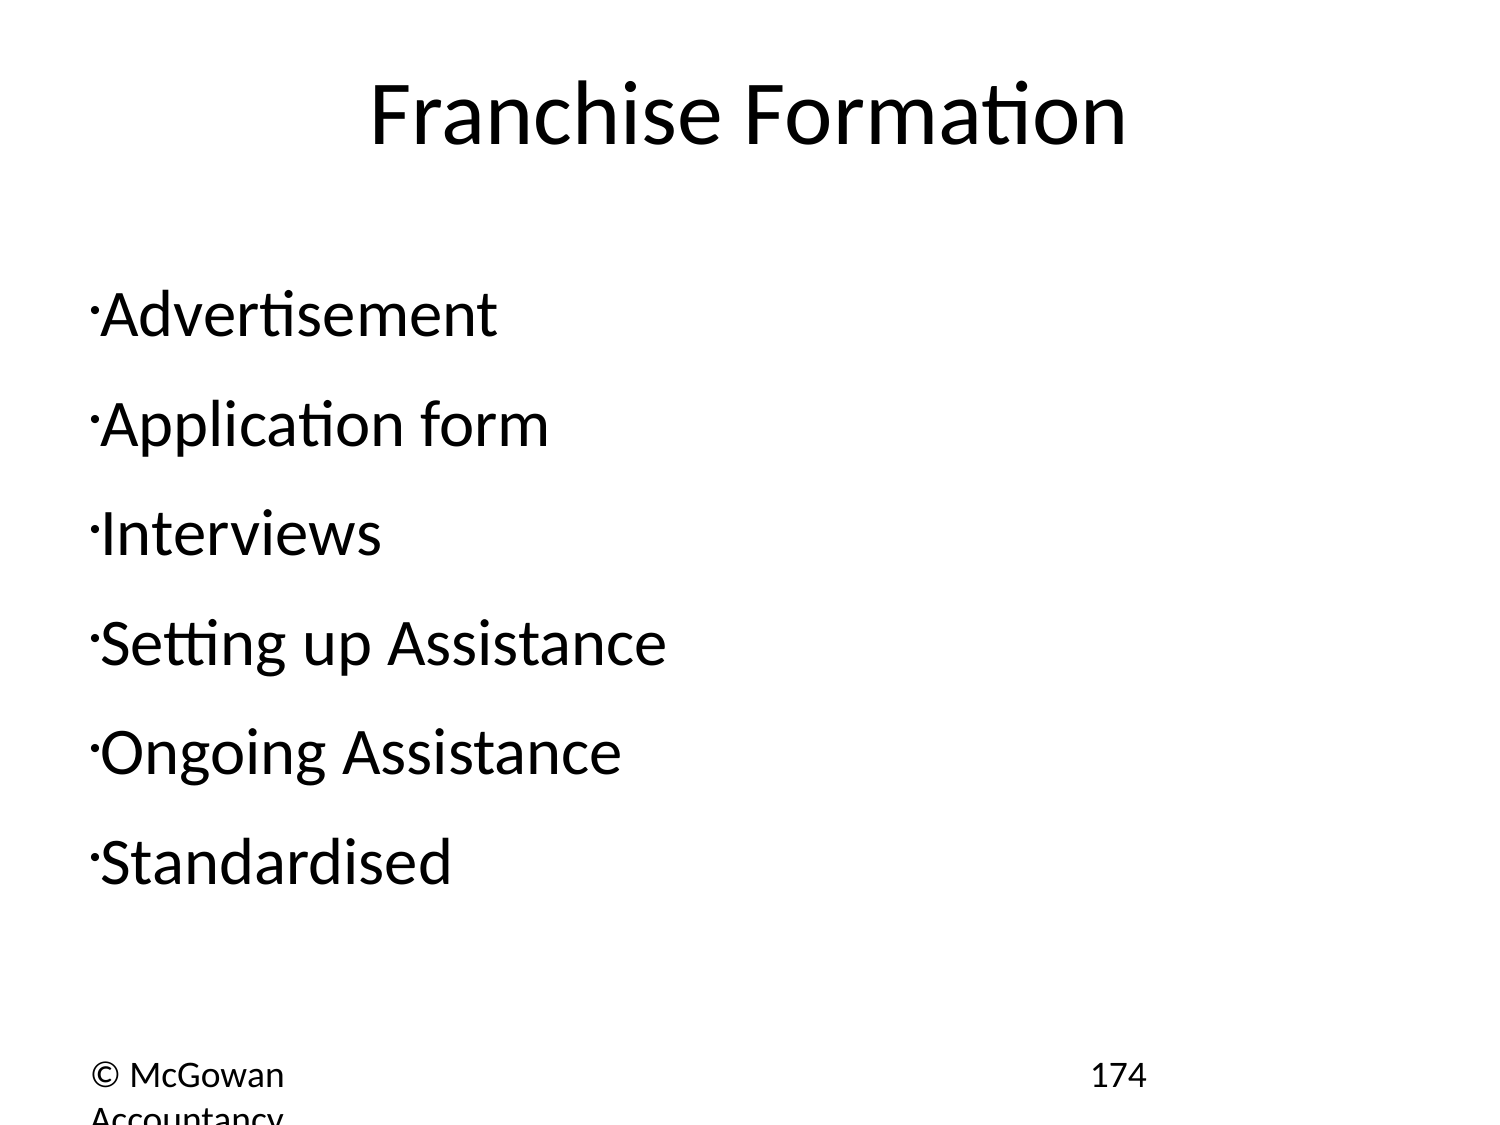

# Franchise Formation
Advertisement
Application form
Interviews
Setting up Assistance
Ongoing Assistance
Standardised
© McGowan Accountancy Services
174